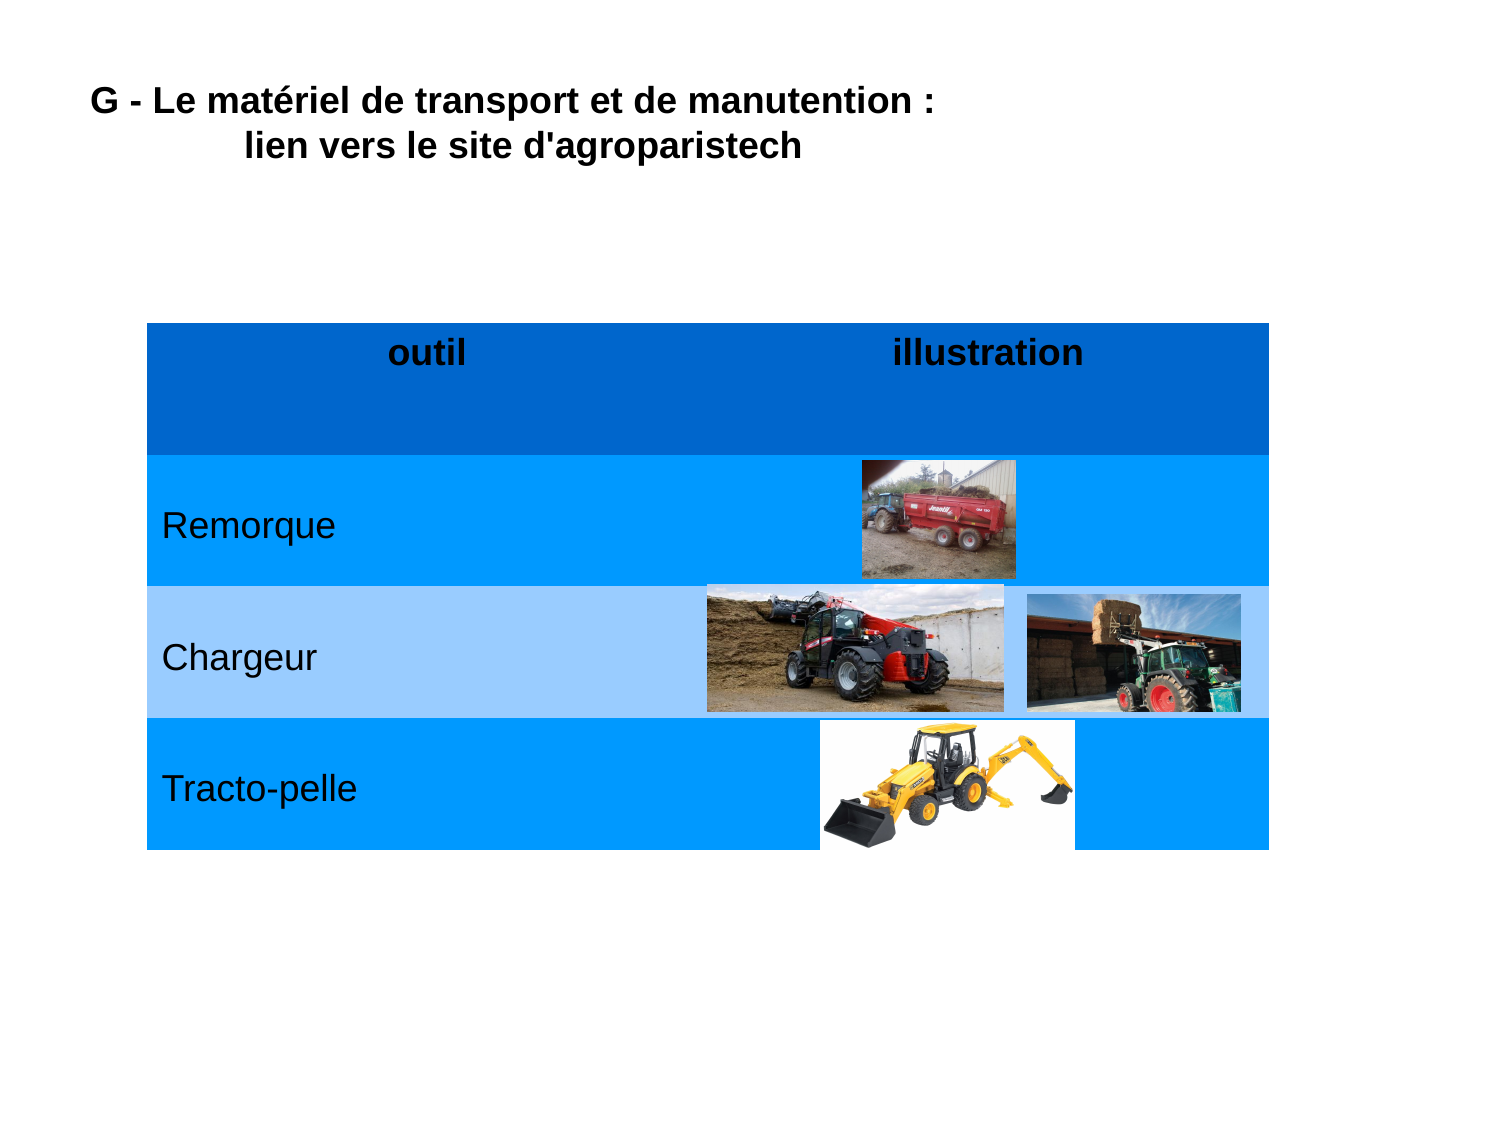

# G - Le matériel de transport et de manutention : lien vers le site d'agroparistech
| outil | illustration |
| --- | --- |
| Remorque | |
| Chargeur | |
| Tracto-pelle | |